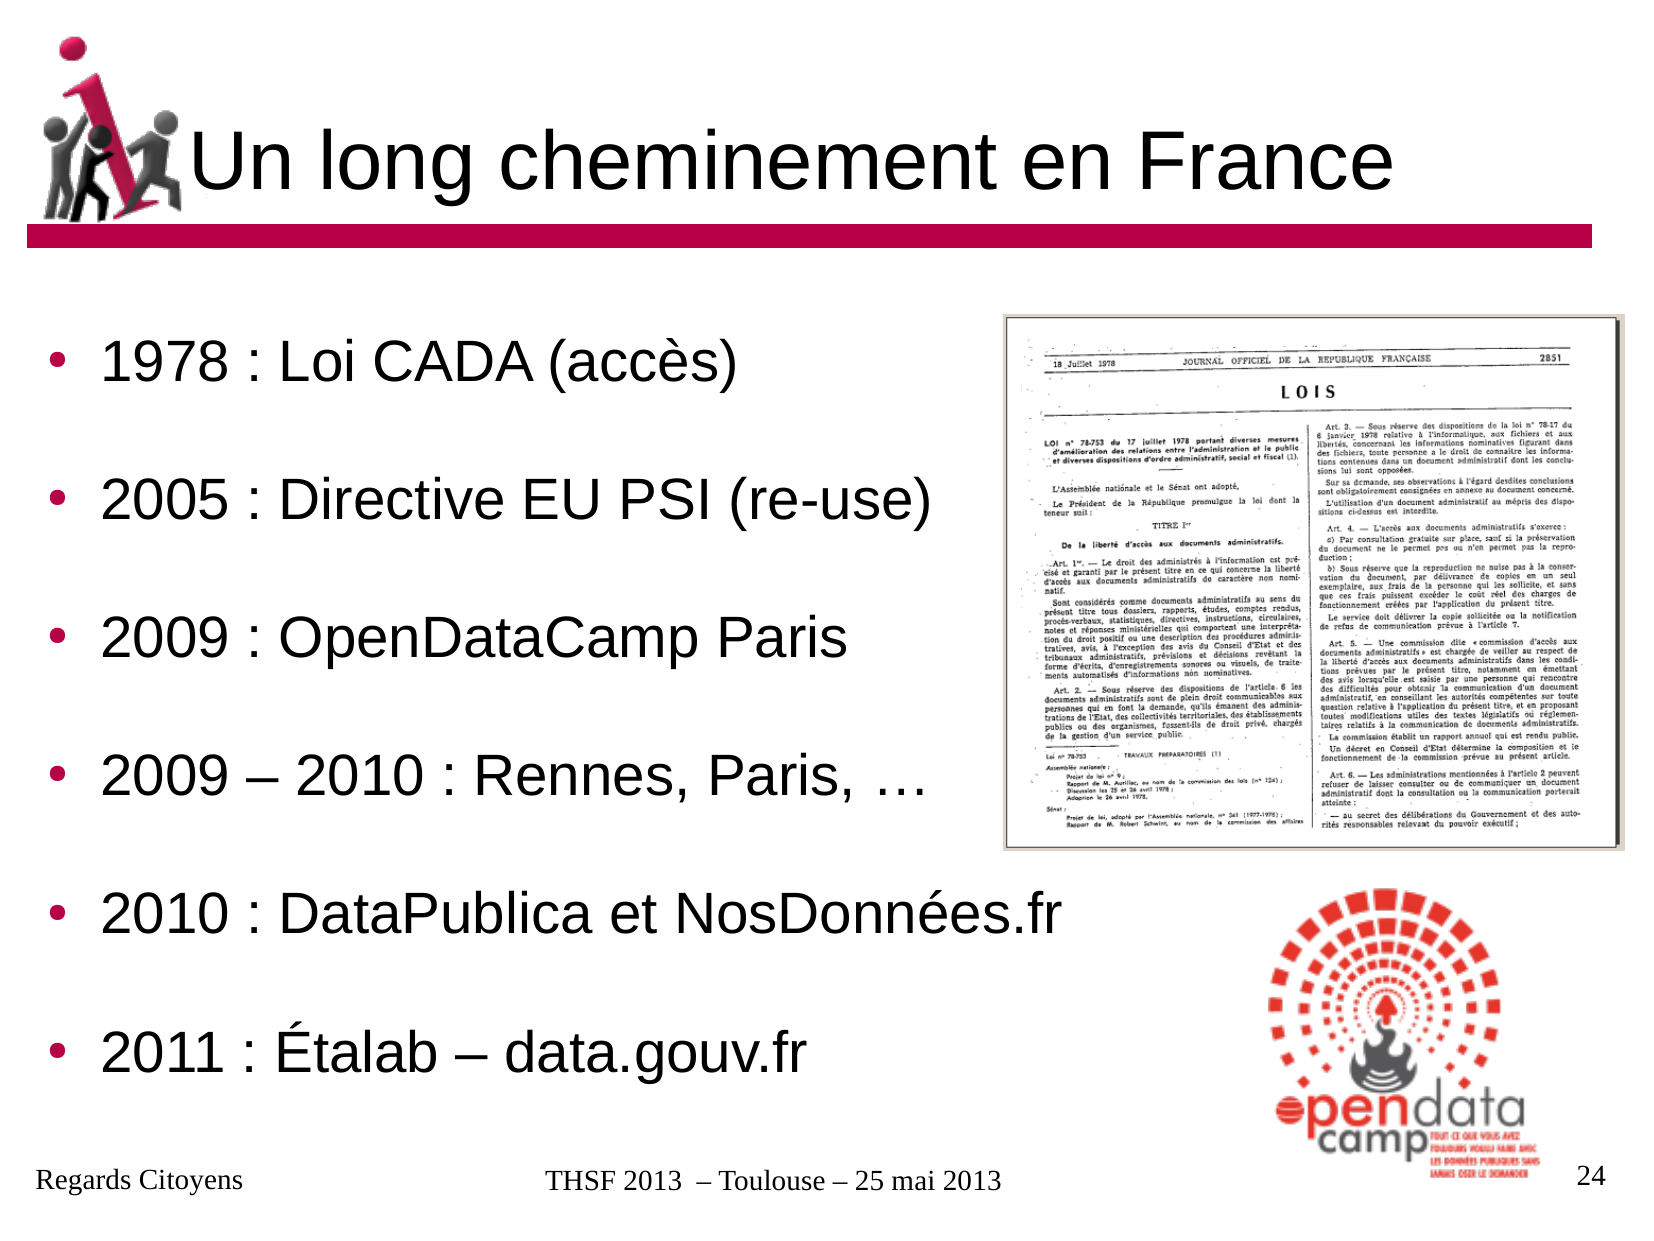

Un long cheminement en France
# 1978 : Loi CADA (accès)
2005 : Directive EU PSI (re-use)
2009 : OpenDataCamp Paris
2009 – 2010 : Rennes, Paris, …
2010 : DataPublica et NosDonnées.fr
2011 : Étalab – data.gouv.fr
24